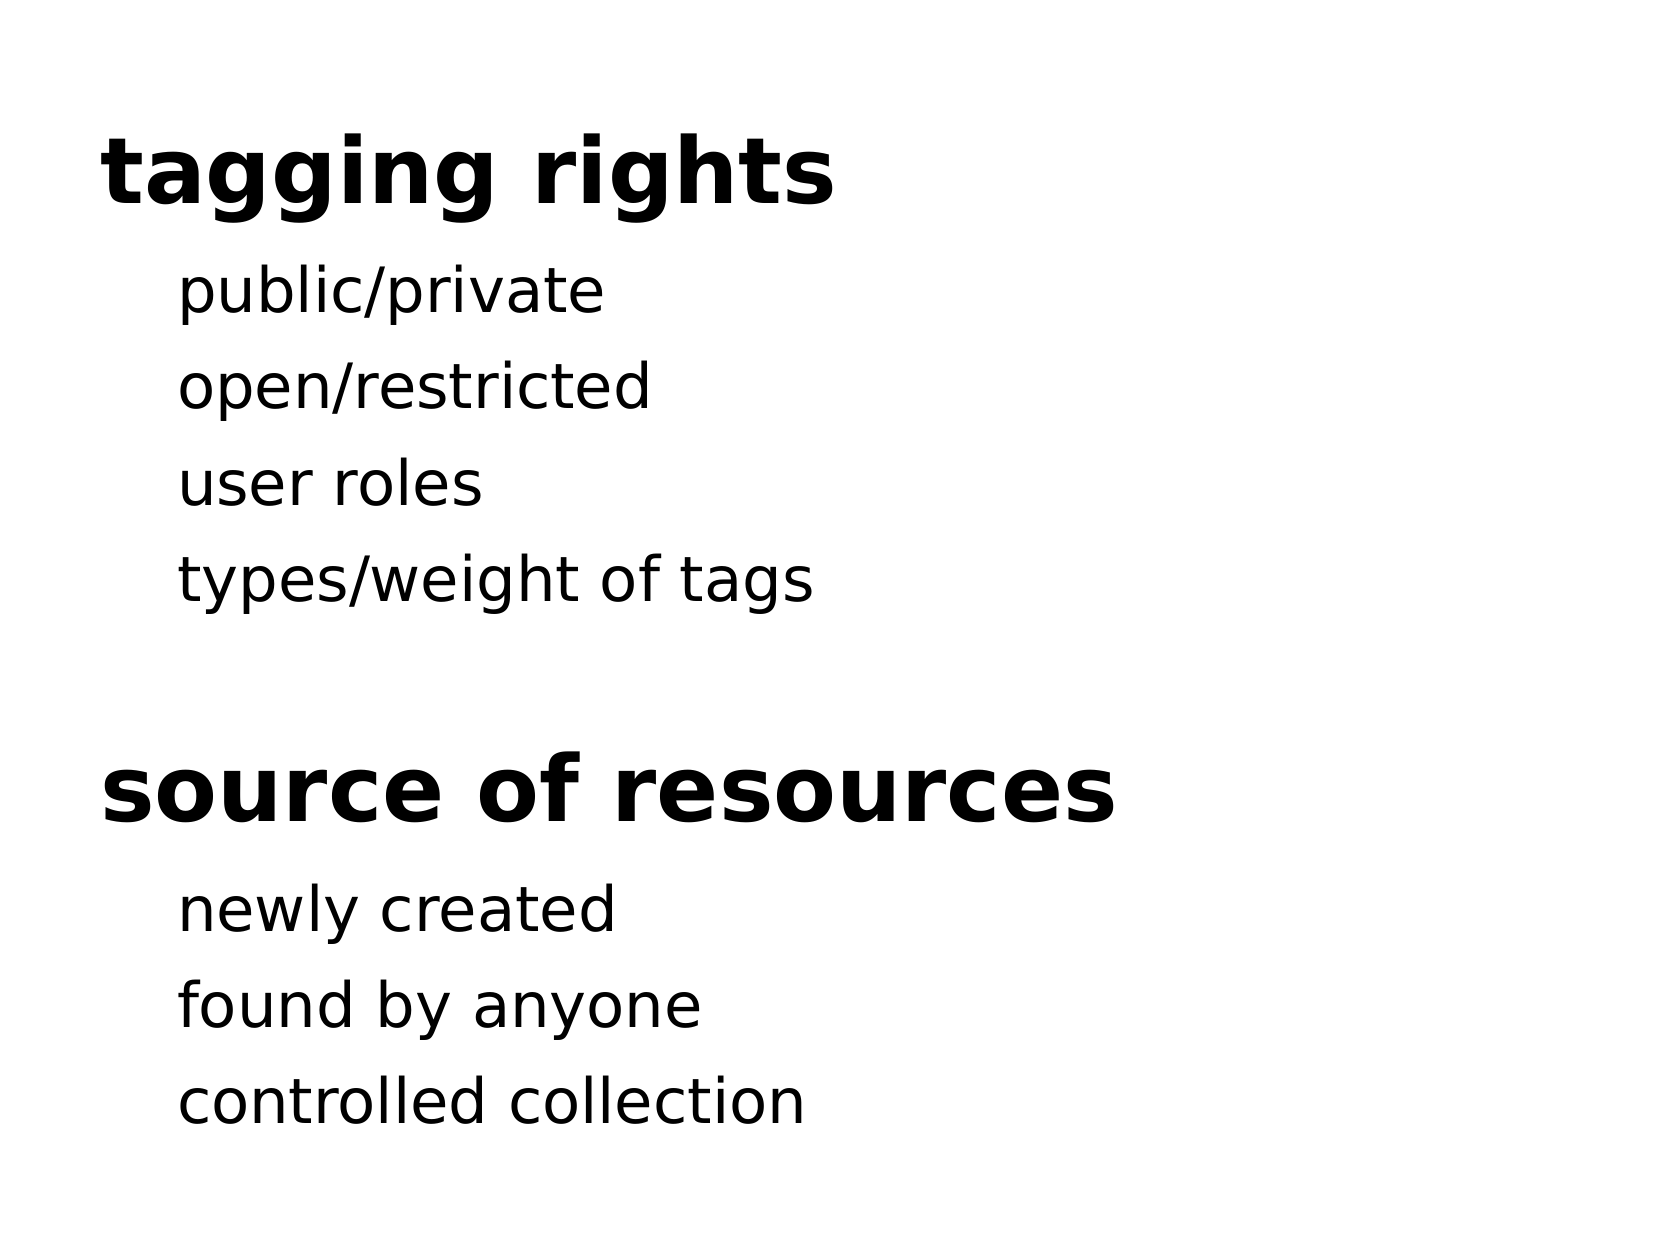

# tagging rights
public/private
open/restricted
user roles
types/weight of tags
source of resources
newly created
found by anyone
controlled collection